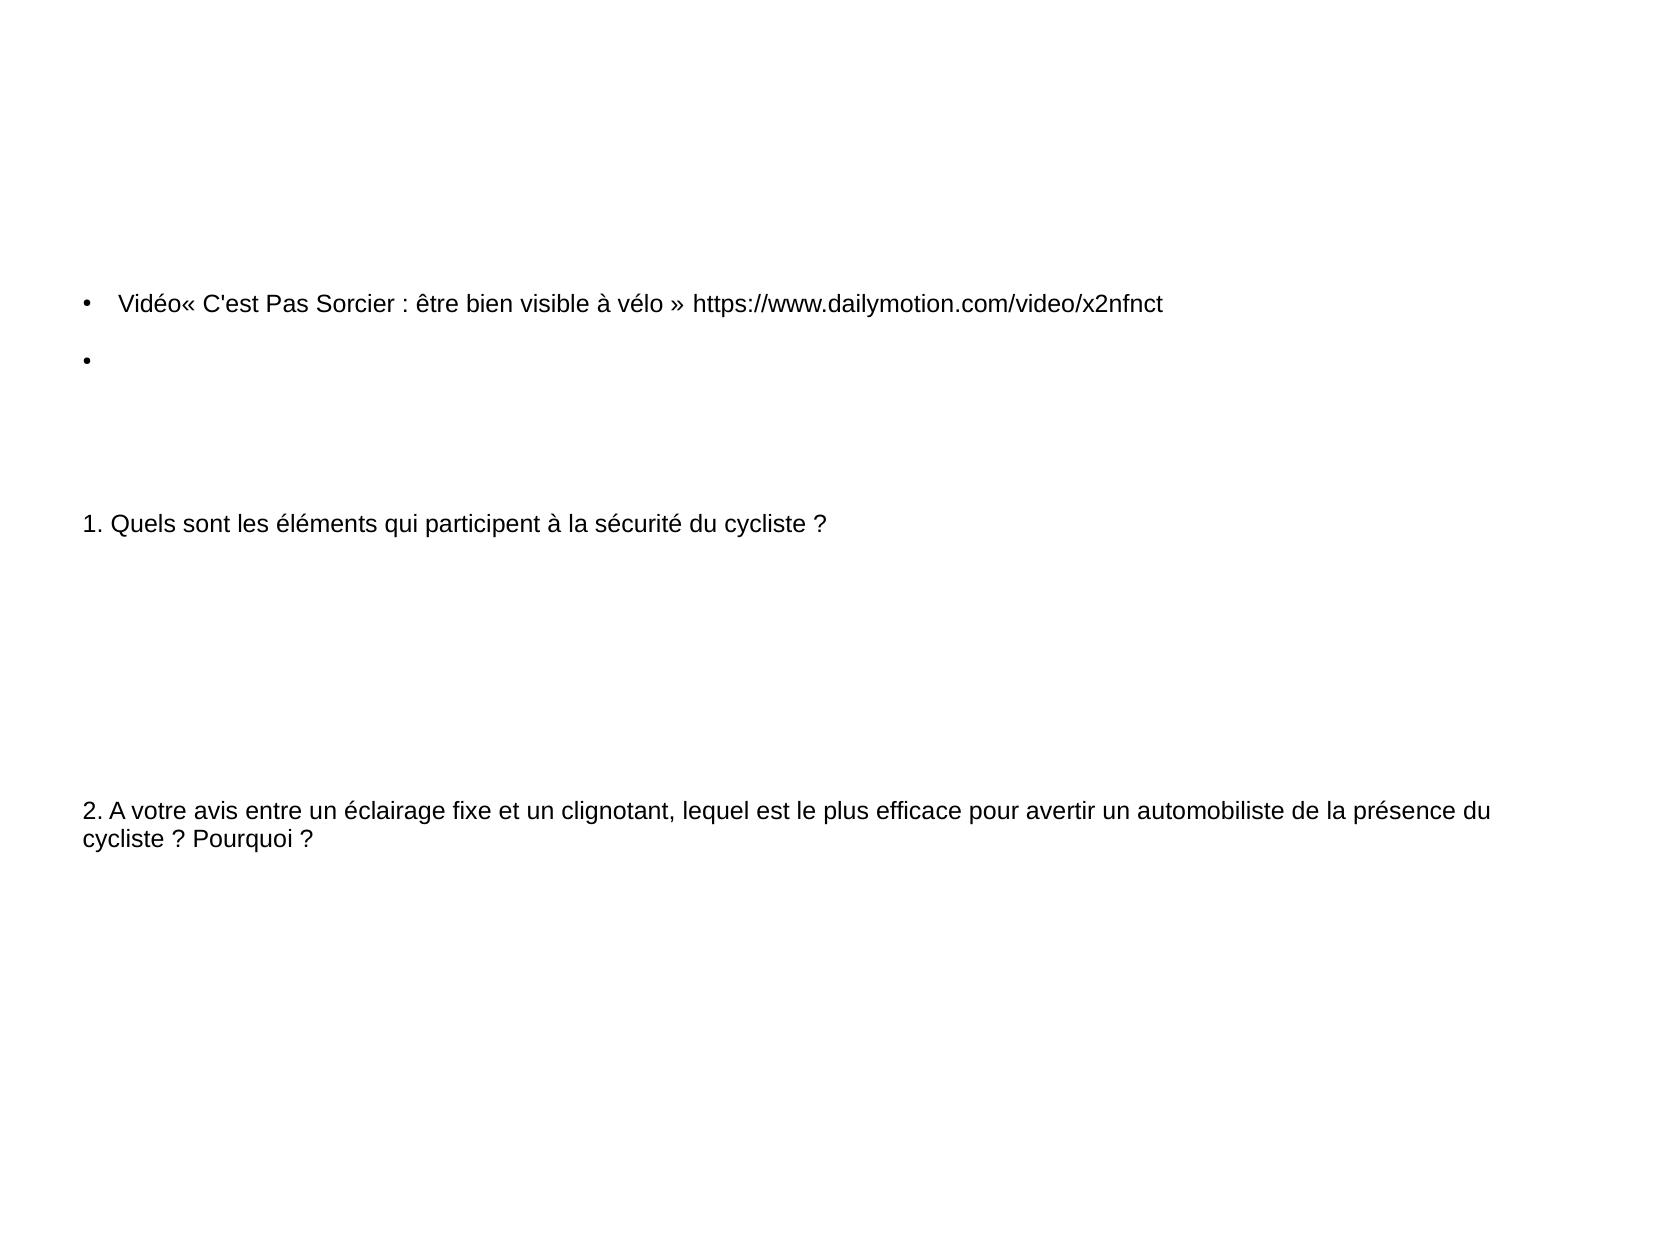

#
Vidéo« C'est Pas Sorcier : être bien visible à vélo » https://www.dailymotion.com/video/x2nfnct
1. Quels sont les éléments qui participent à la sécurité du cycliste ?
2. A votre avis entre un éclairage fixe et un clignotant, lequel est le plus efficace pour avertir un automobiliste de la présence du cycliste ? Pourquoi ?